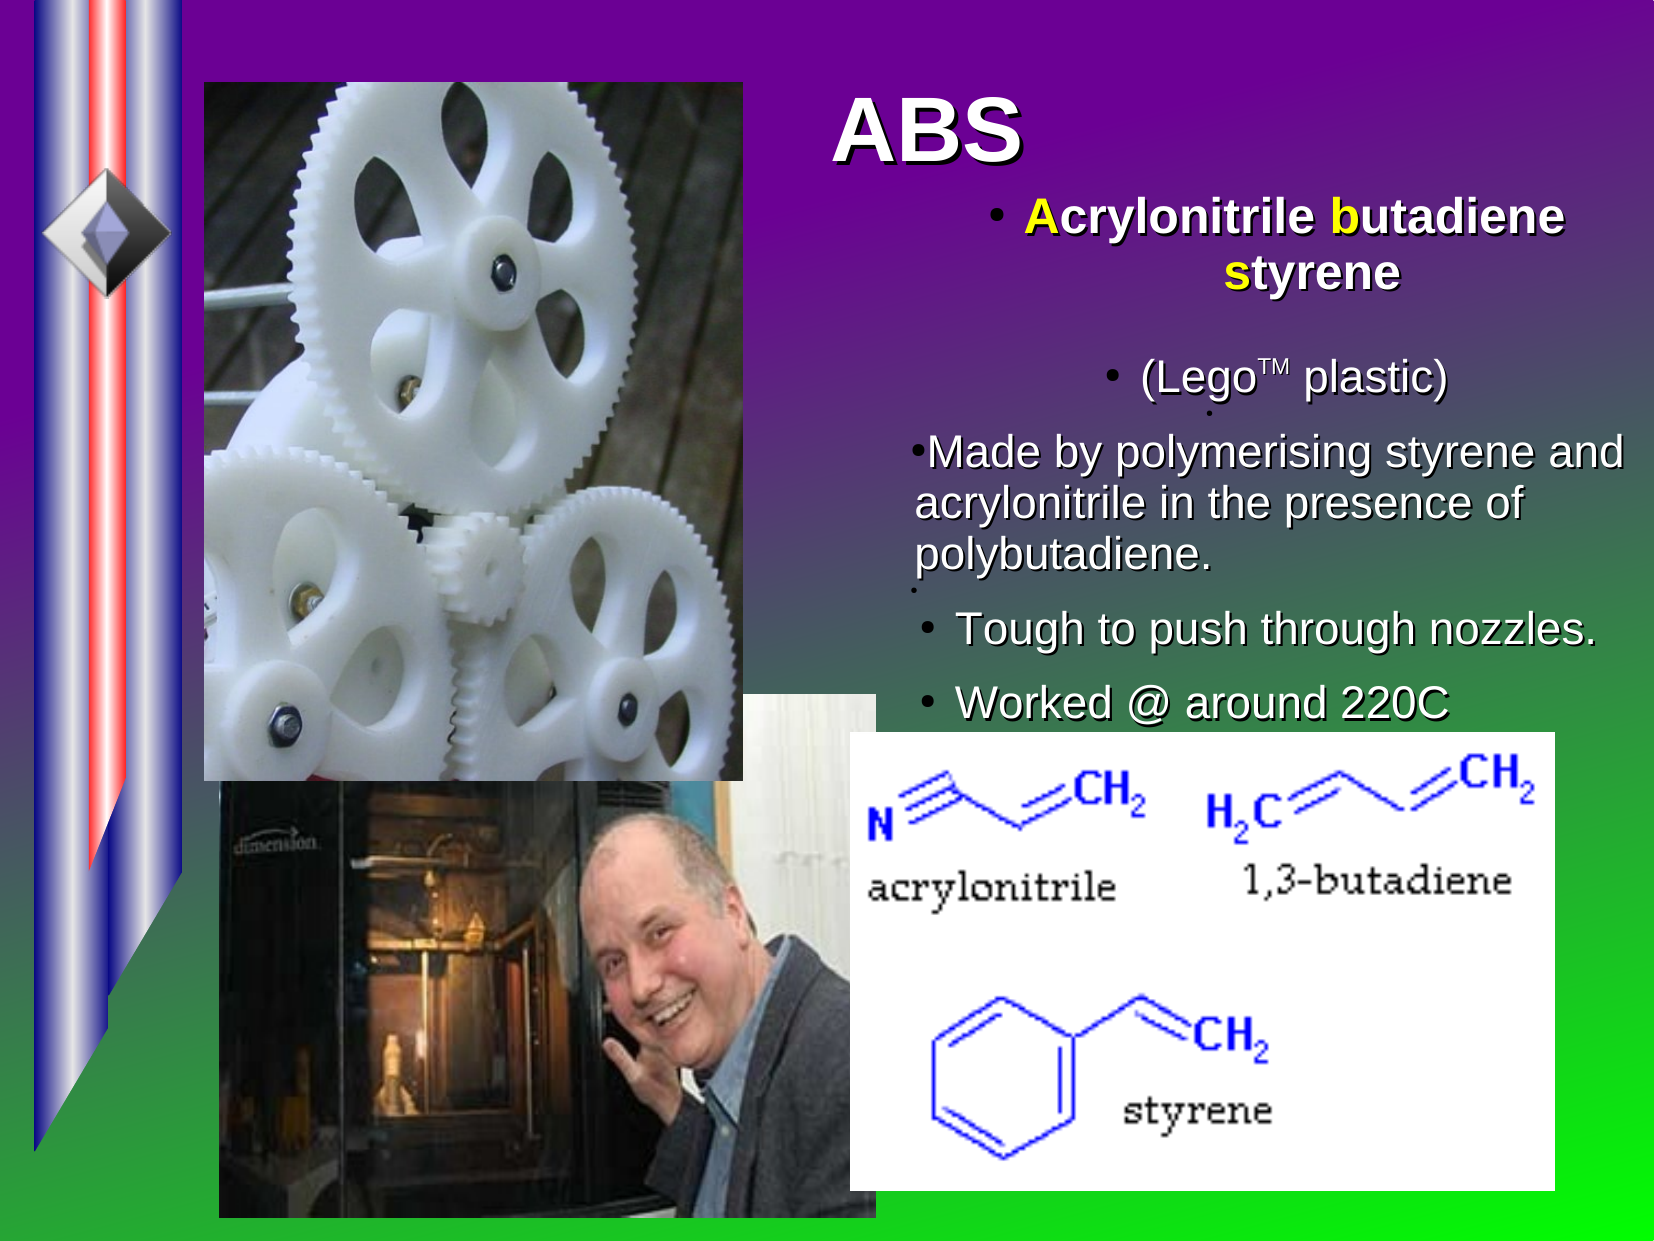

# ABS
Acrylonitrile butadiene styrene
(LegoTM plastic)
Made by polymerising styrene and acrylonitrile in the presence of polybutadiene.
Tough to push through nozzles.
Worked @ around 220C